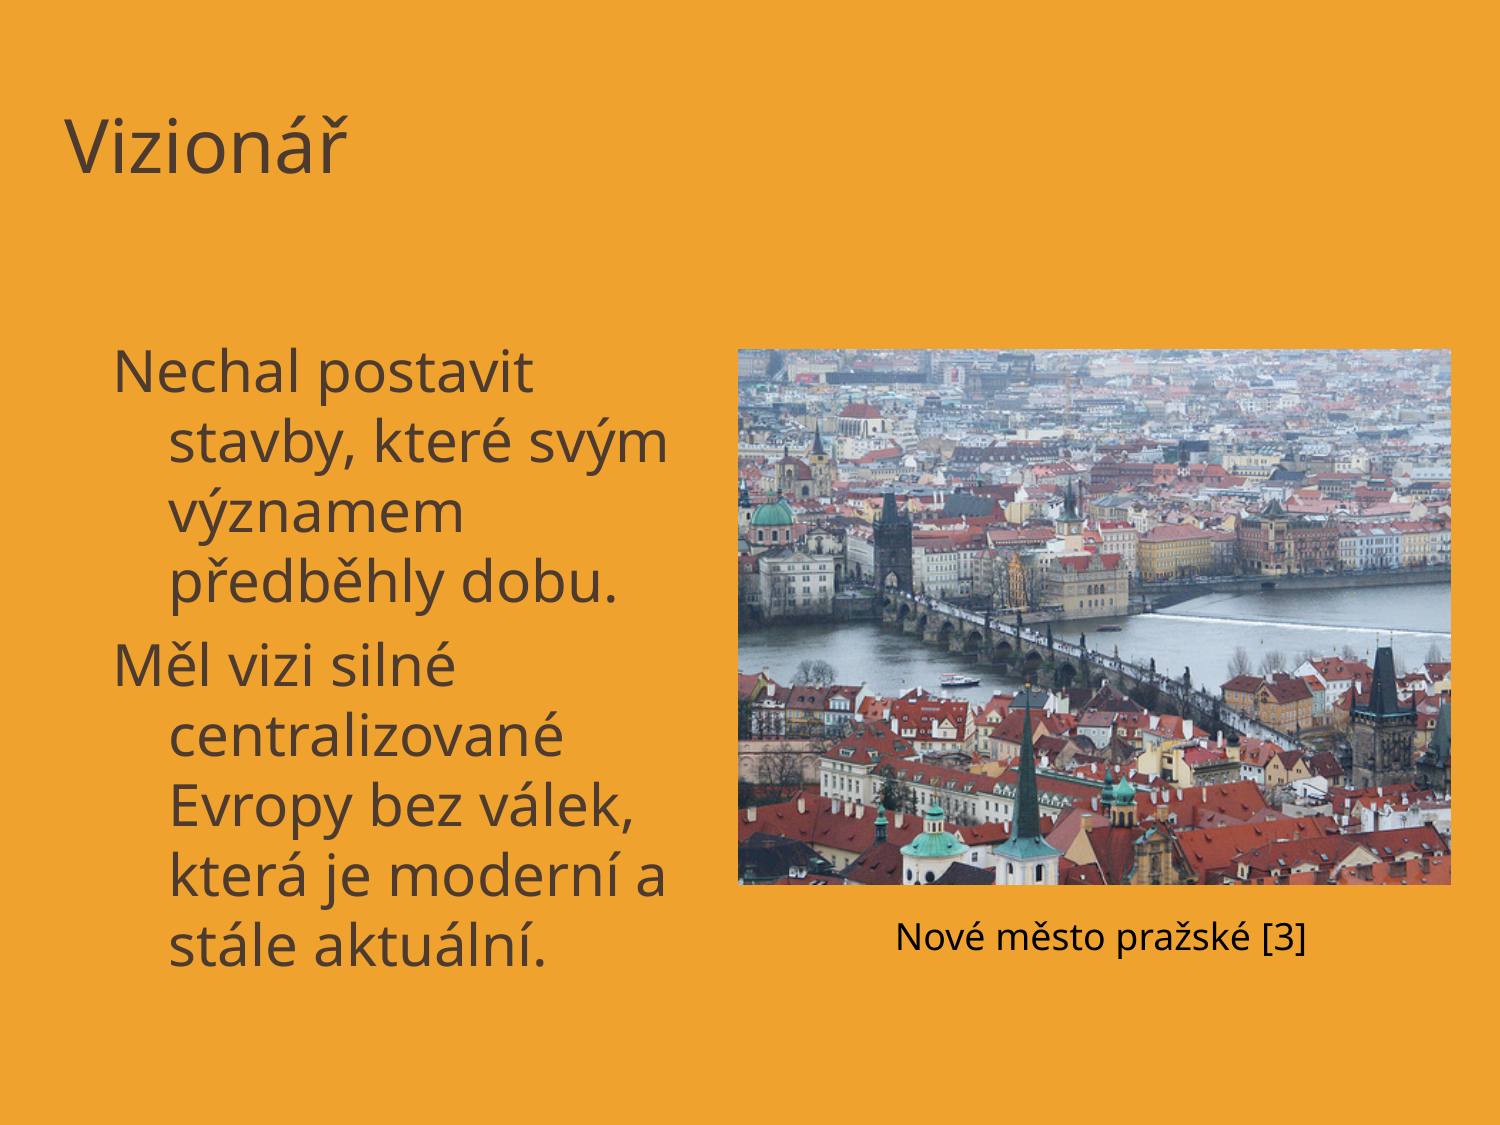

# Vizionář
Nechal postavit stavby, které svým významem předběhly dobu.
Měl vizi silné centralizované Evropy bez válek, která je moderní a stále aktuální.
Nové město pražské [3]